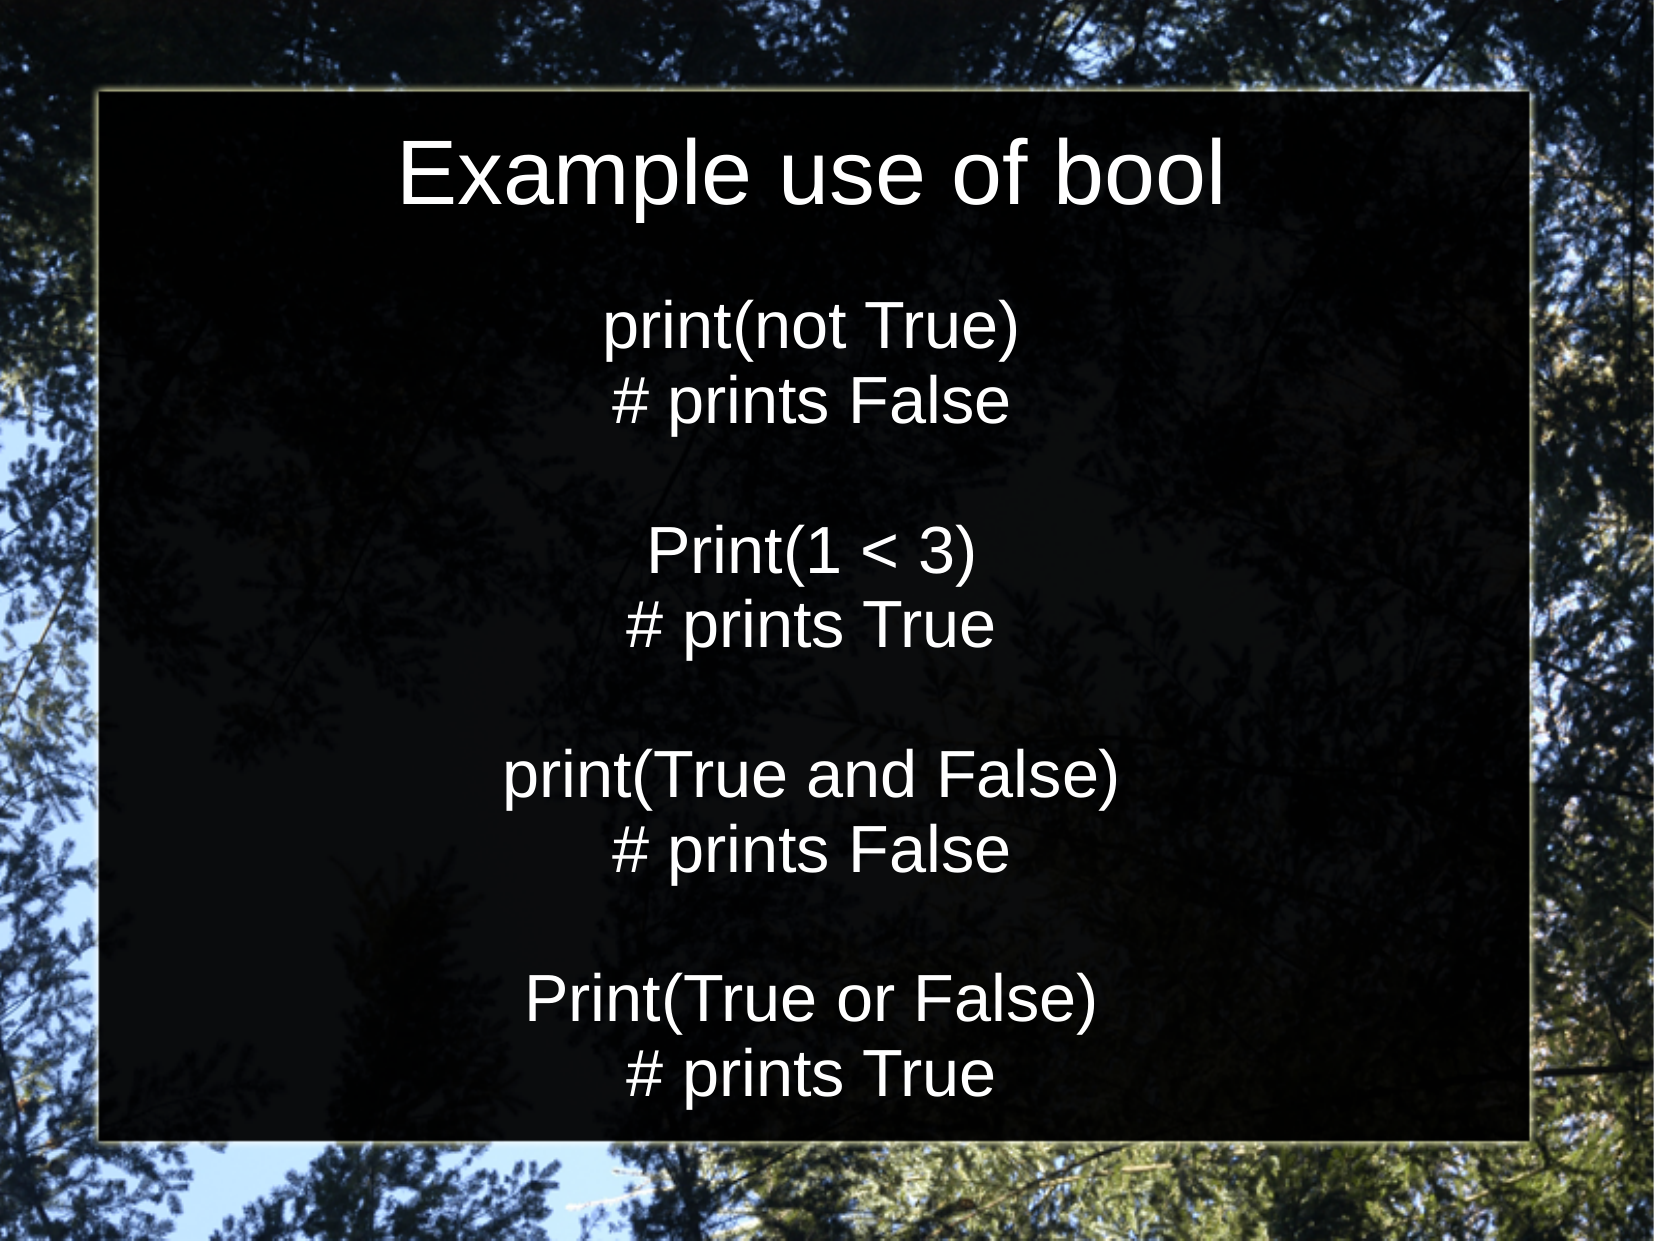

# Example use of bool
print(not True)
# prints False
Print(1 < 3)
# prints True
print(True and False)
# prints False
Print(True or False)
# prints True